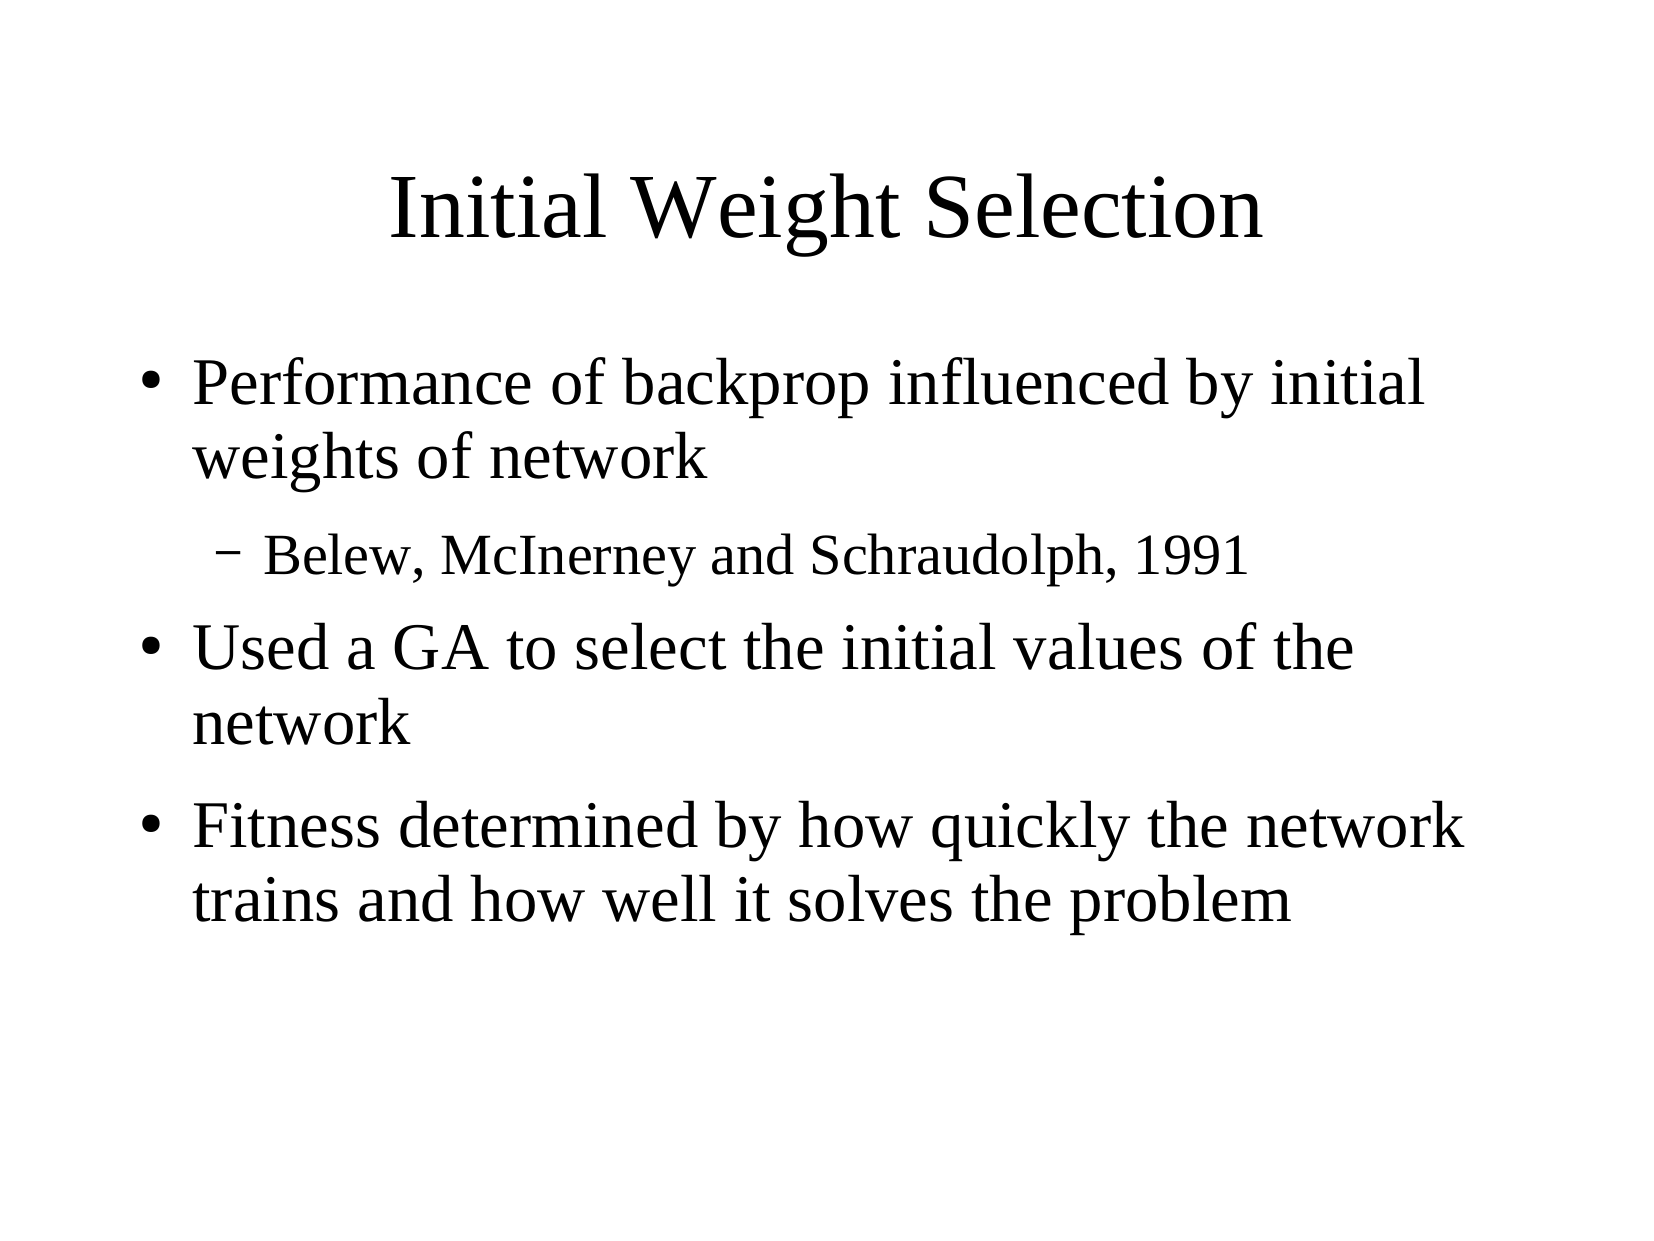

# Initial Weight Selection
Performance of backprop influenced by initial weights of network
Belew, McInerney and Schraudolph, 1991
Used a GA to select the initial values of the network
Fitness determined by how quickly the network trains and how well it solves the problem